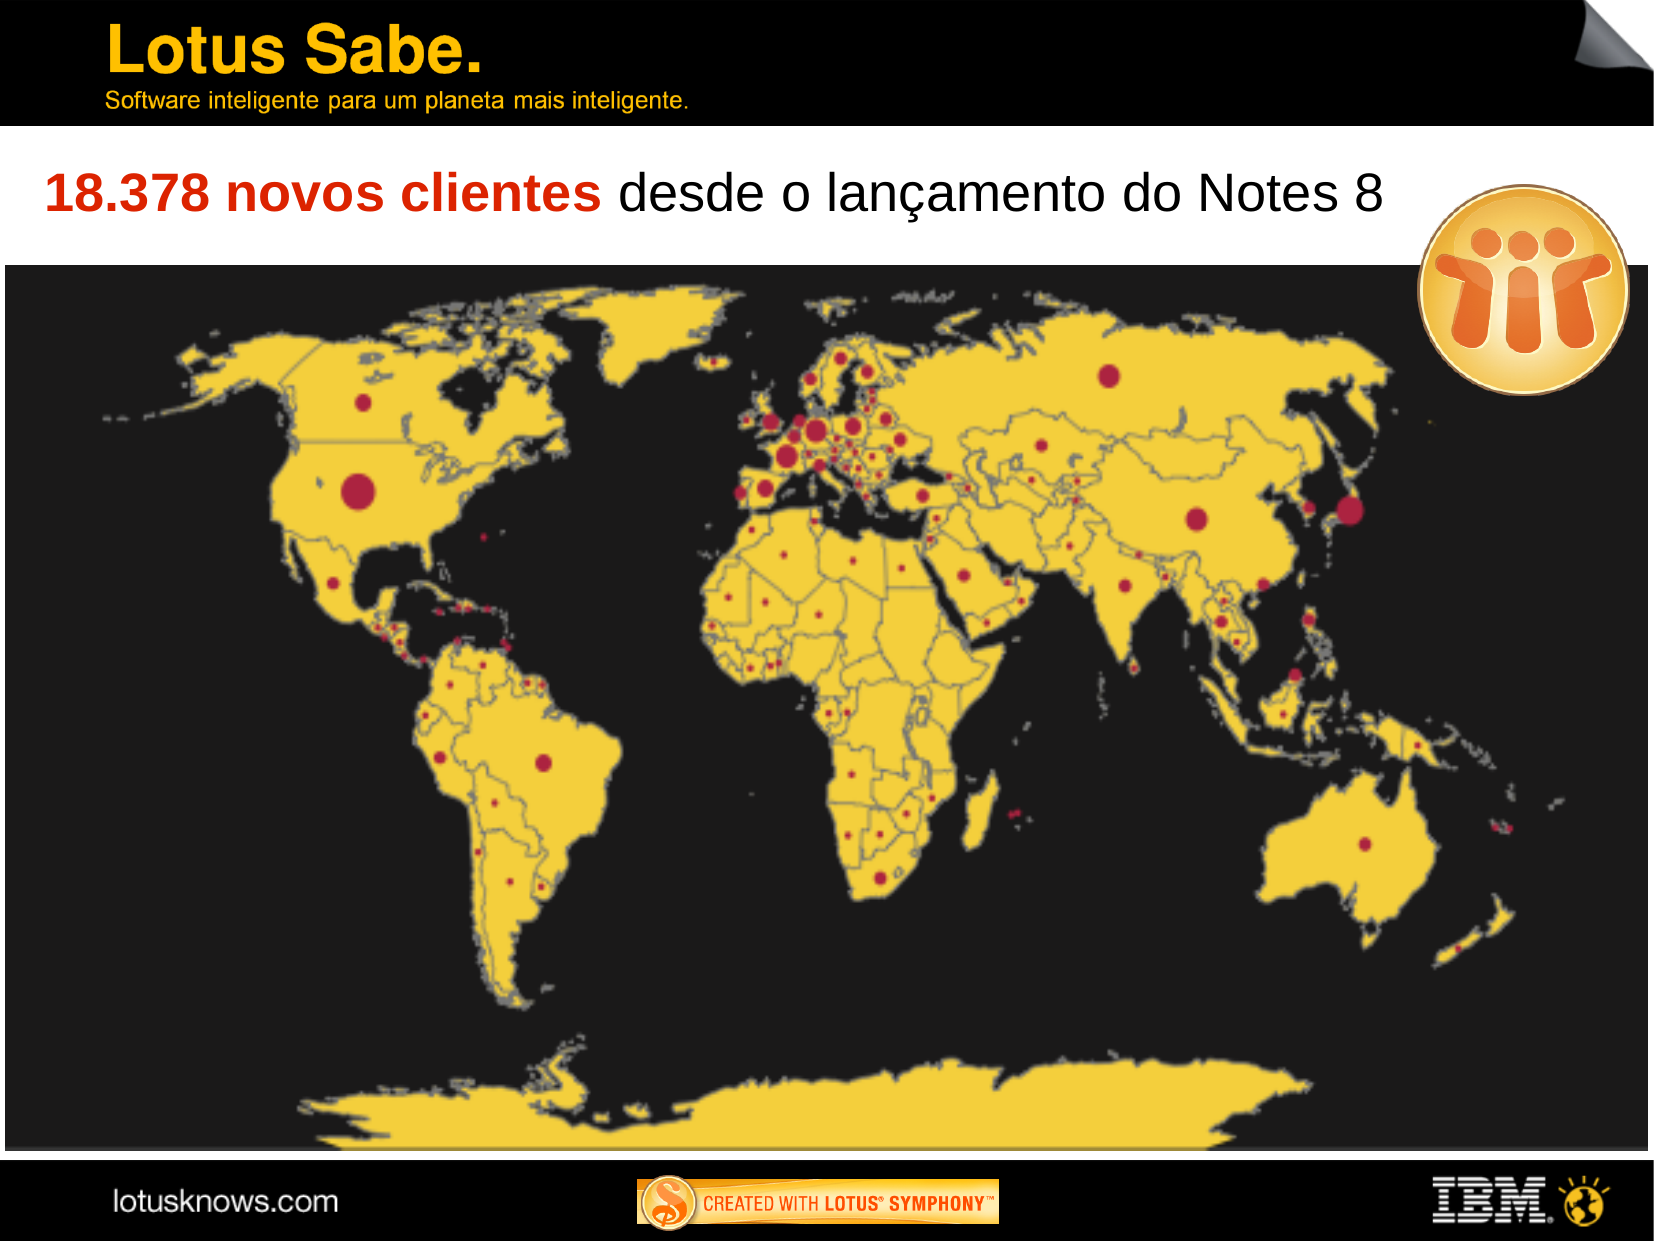

18.378 novos clientes desde o lançamento do Notes 8